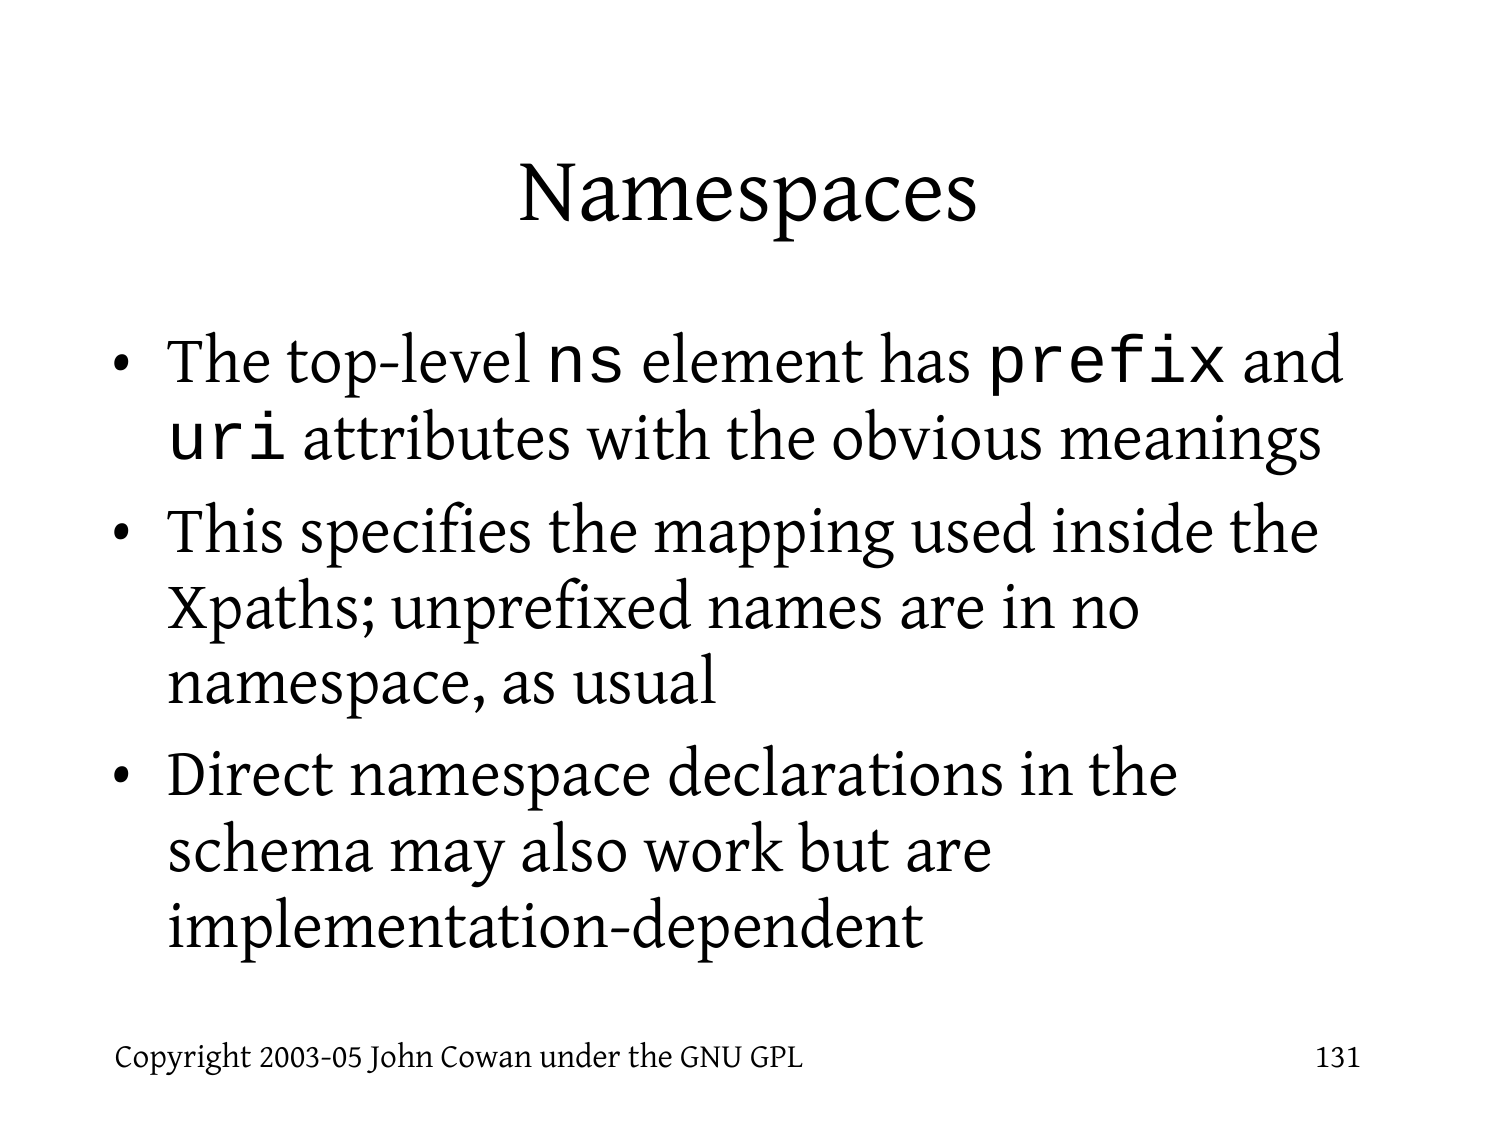

# Namespaces
The top-level ns element has prefix and uri attributes with the obvious meanings
This specifies the mapping used inside the Xpaths; unprefixed names are in no namespace, as usual
Direct namespace declarations in the schema may also work but are implementation-dependent